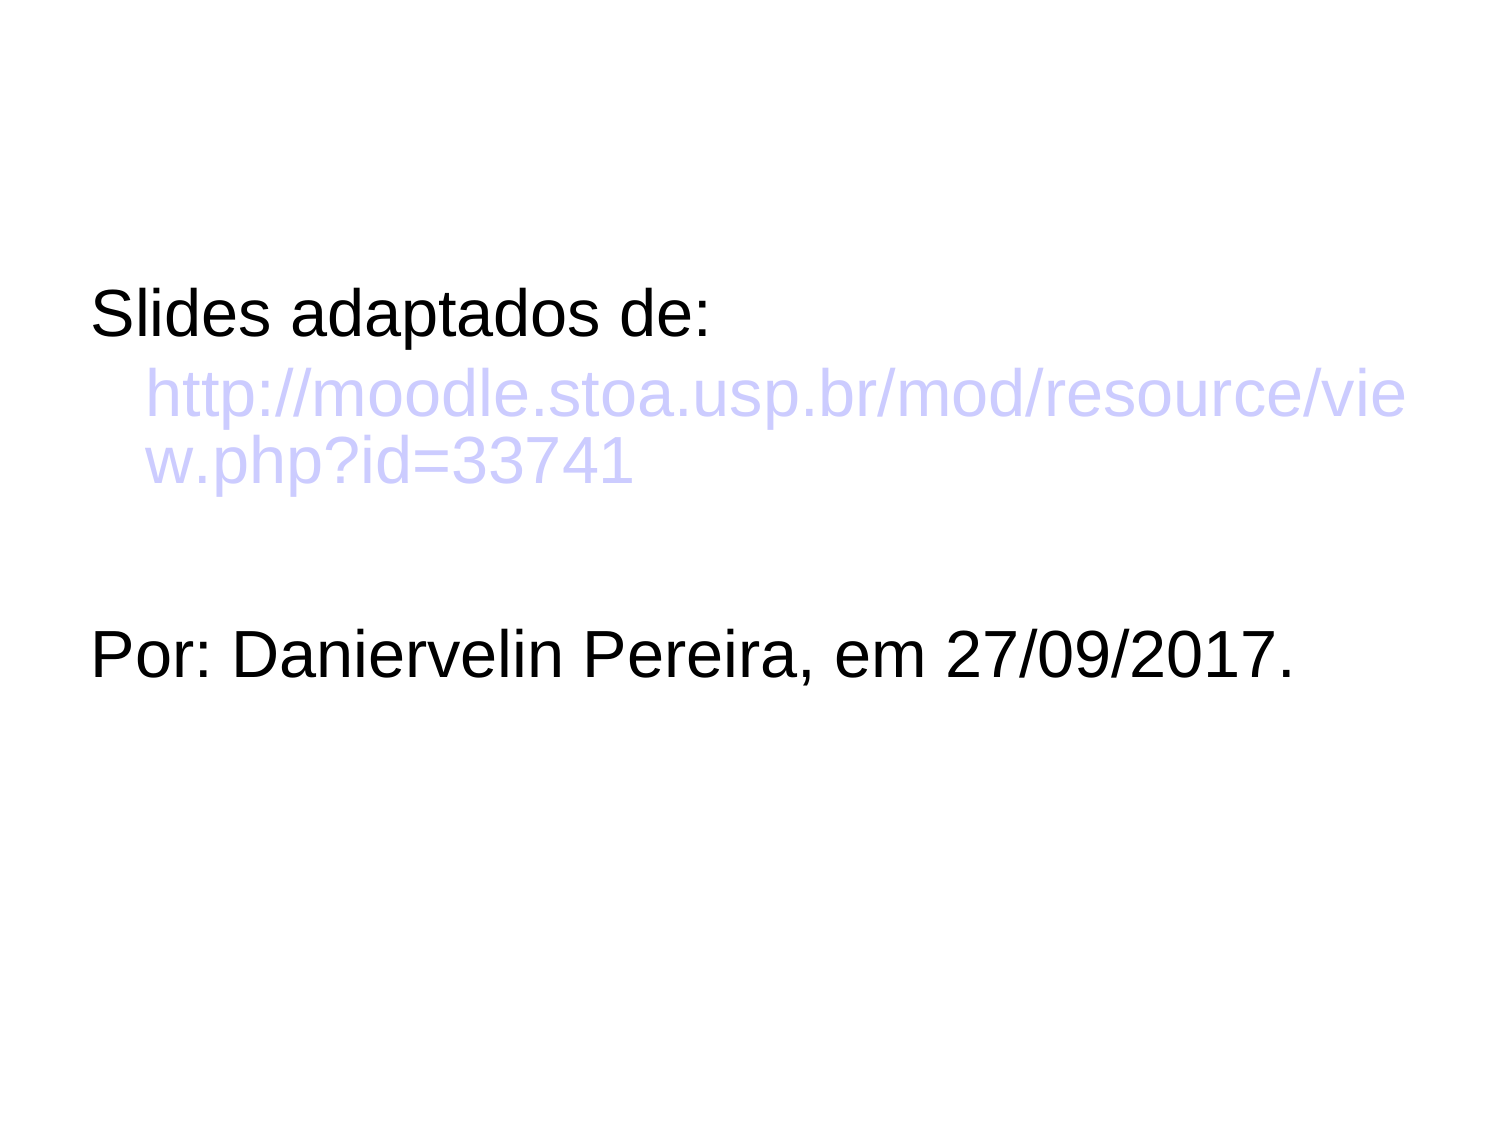

# Slides adaptados de: http://moodle.stoa.usp.br/mod/resource/view.php?id=33741
Por: Daniervelin Pereira, em 27/09/2017.